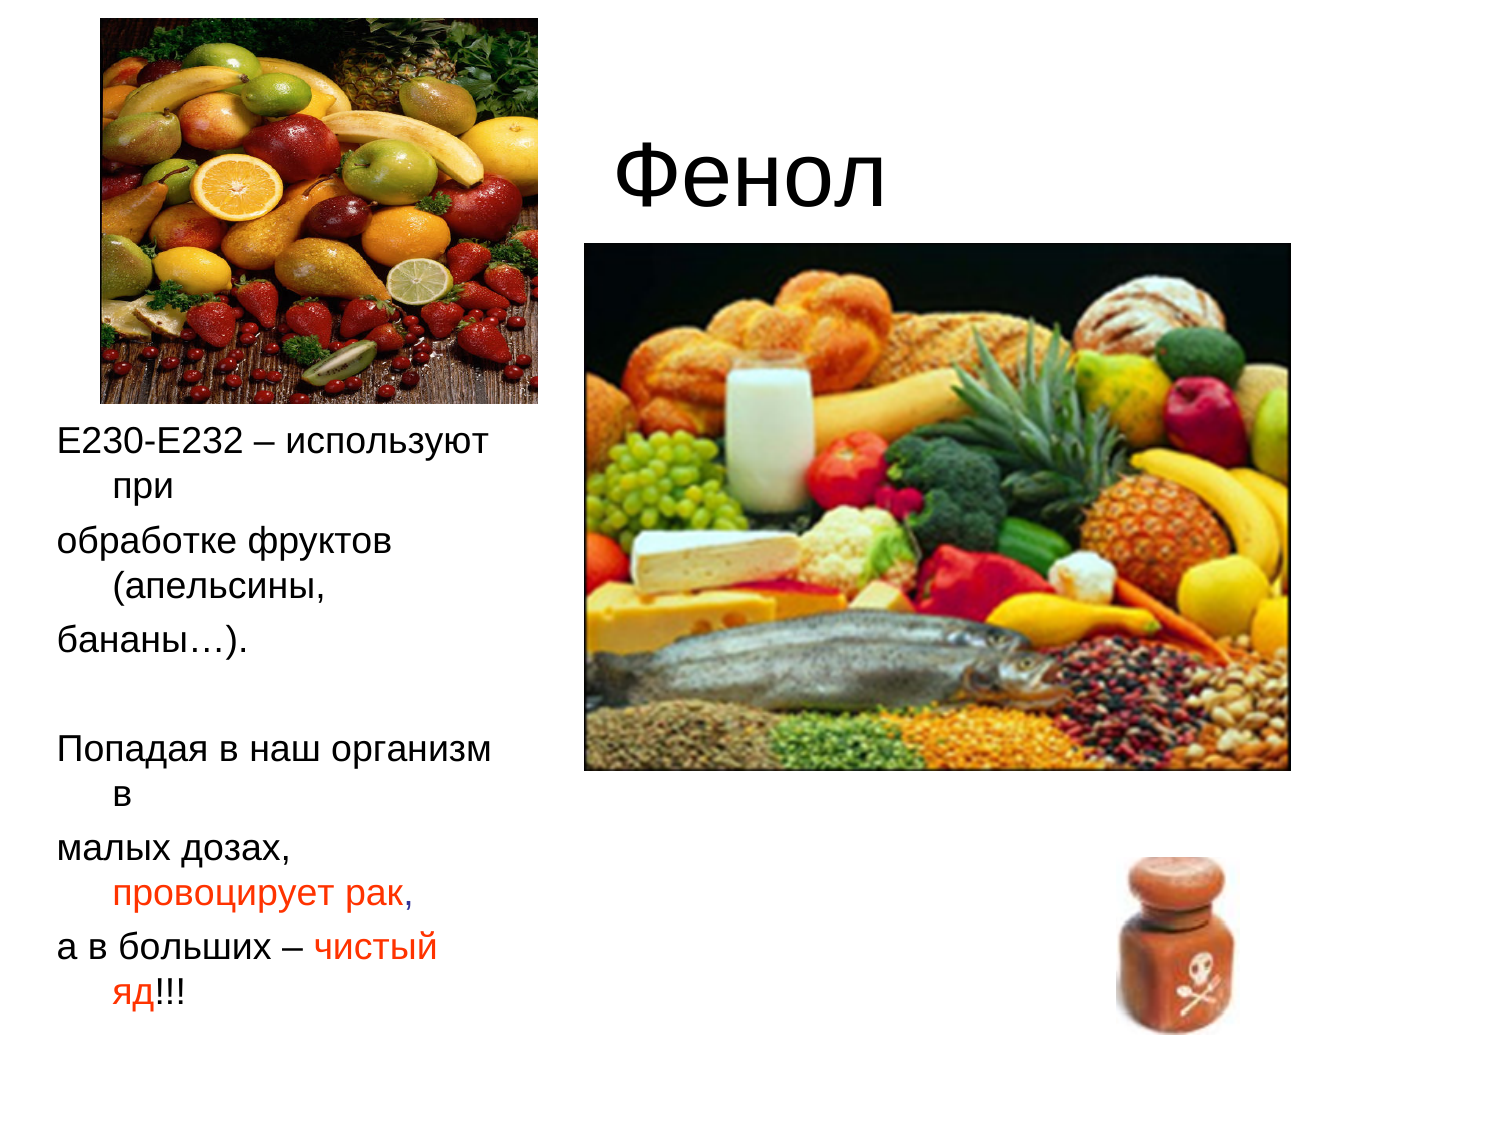

Фенол
Е230-Е232 – используют при
обработке фруктов (апельсины,
бананы…).
Попадая в наш организм в
малых дозах, провоцирует рак,
а в больших – чистый яд!!!